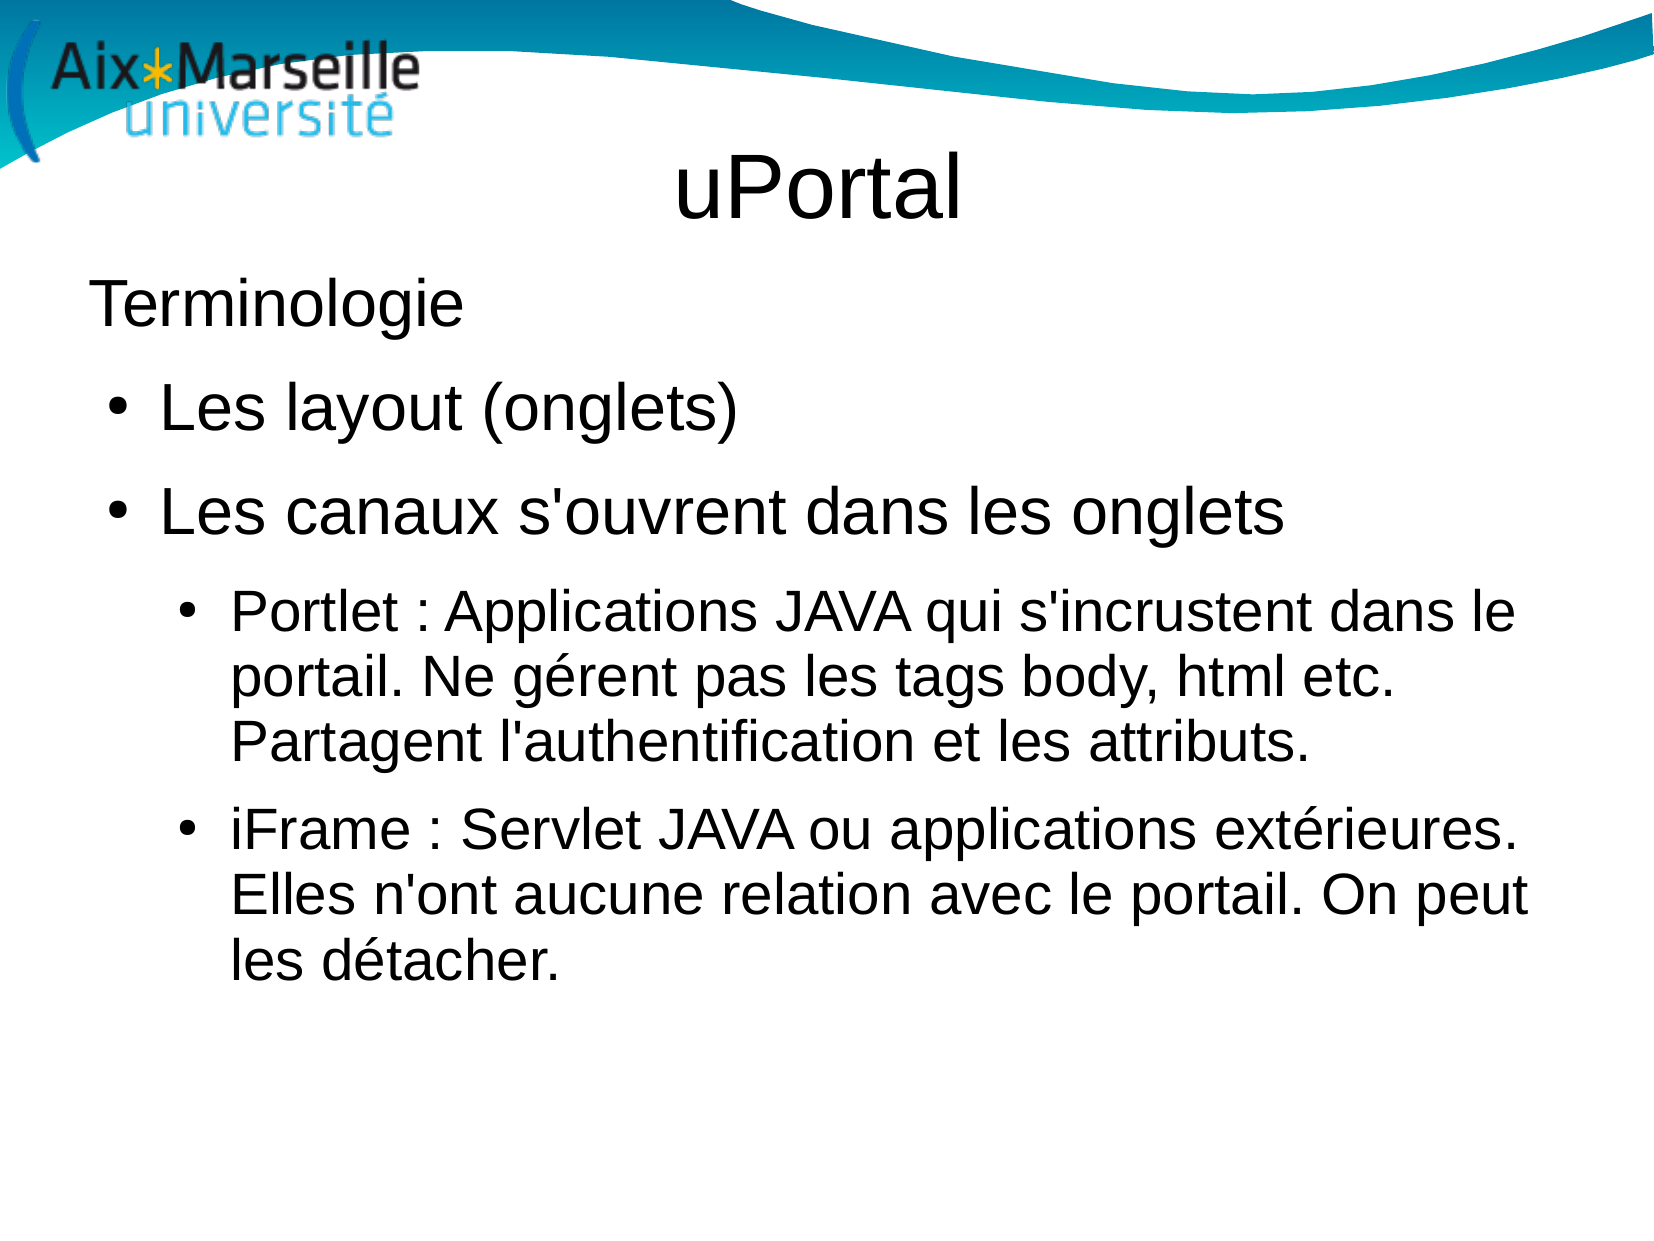

# uPortal
Terminologie
Les layout (onglets)
Les canaux s'ouvrent dans les onglets
Portlet : Applications JAVA qui s'incrustent dans le portail. Ne gérent pas les tags body, html etc. Partagent l'authentification et les attributs.
iFrame : Servlet JAVA ou applications extérieures. Elles n'ont aucune relation avec le portail. On peut les détacher.